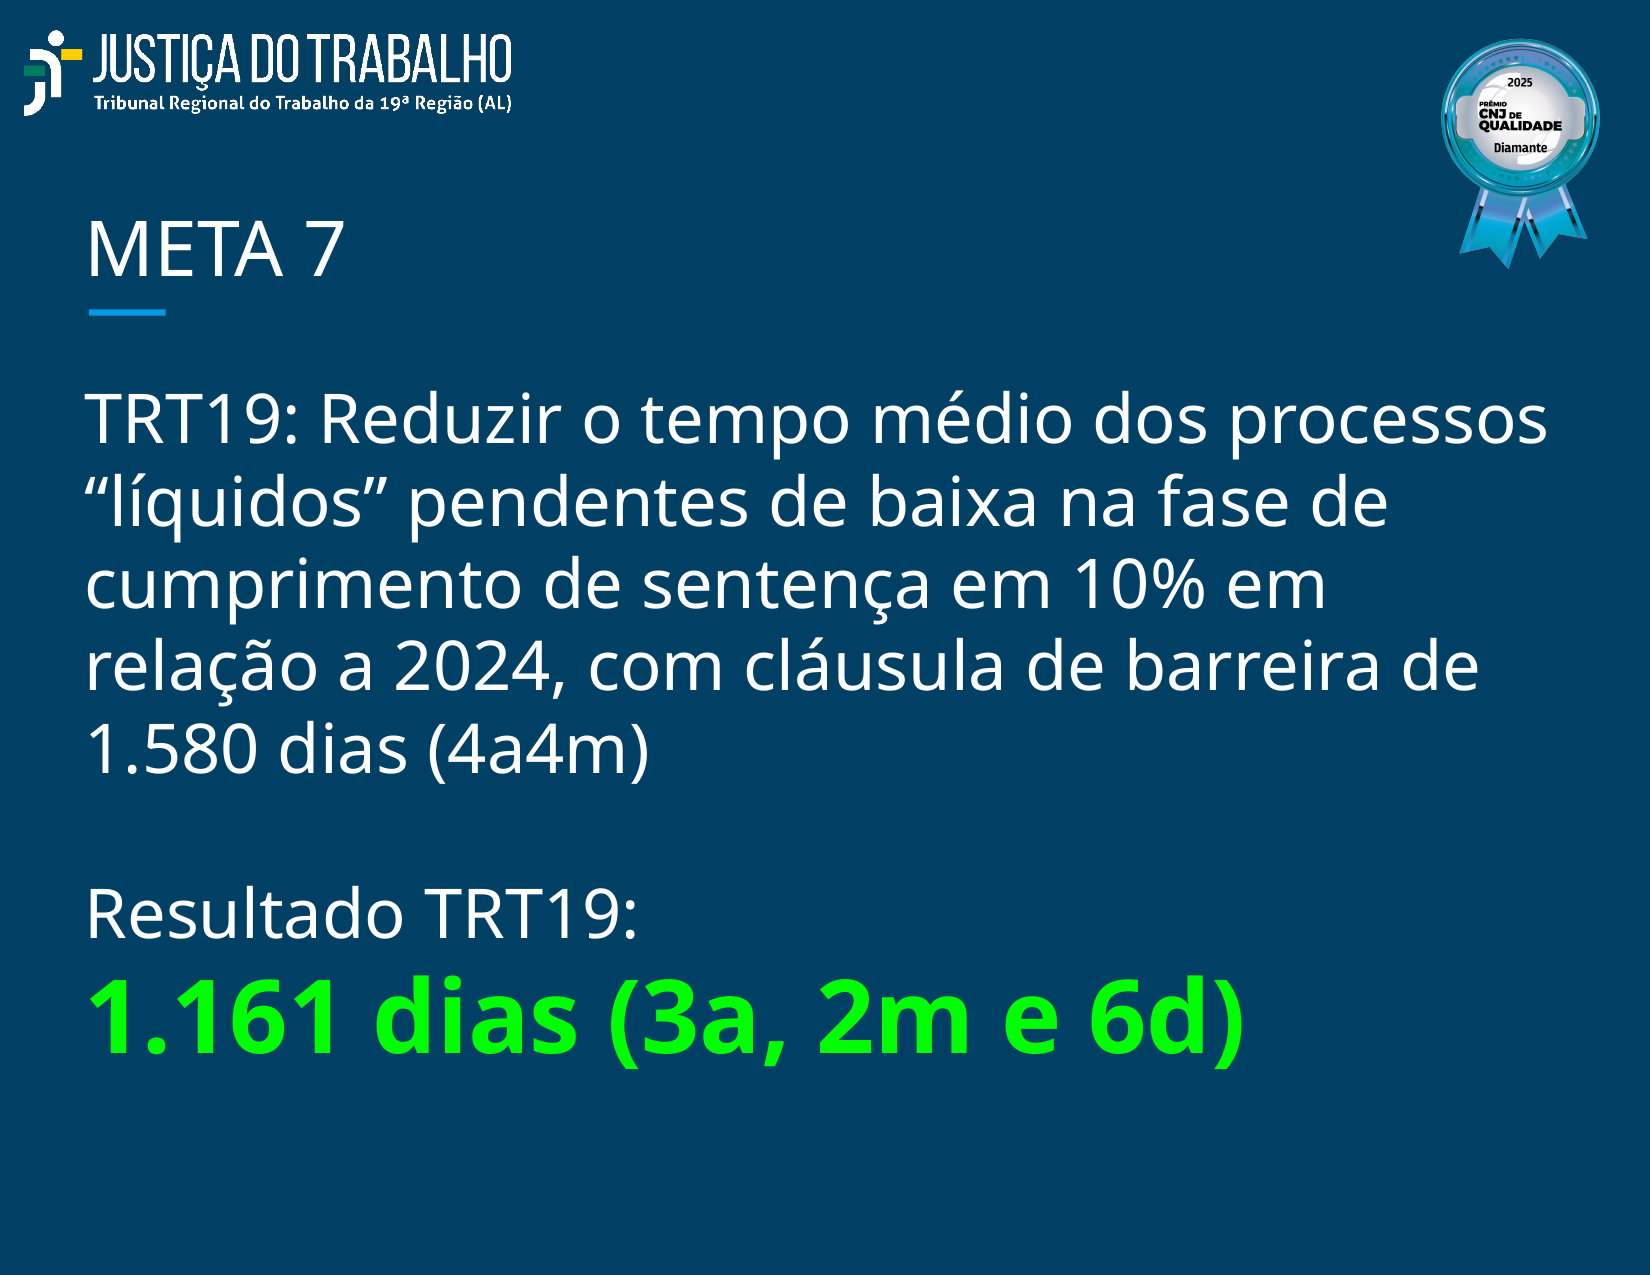

# META 7 TRT19: Reduzir o tempo médio dos processos “líquidos” pendentes de baixa na fase de cumprimento de sentença em 10% em relação a 2024, com cláusula de barreira de 1.580 dias (4a4m) Resultado TRT19: 1.161 dias (3a, 2m e 6d)